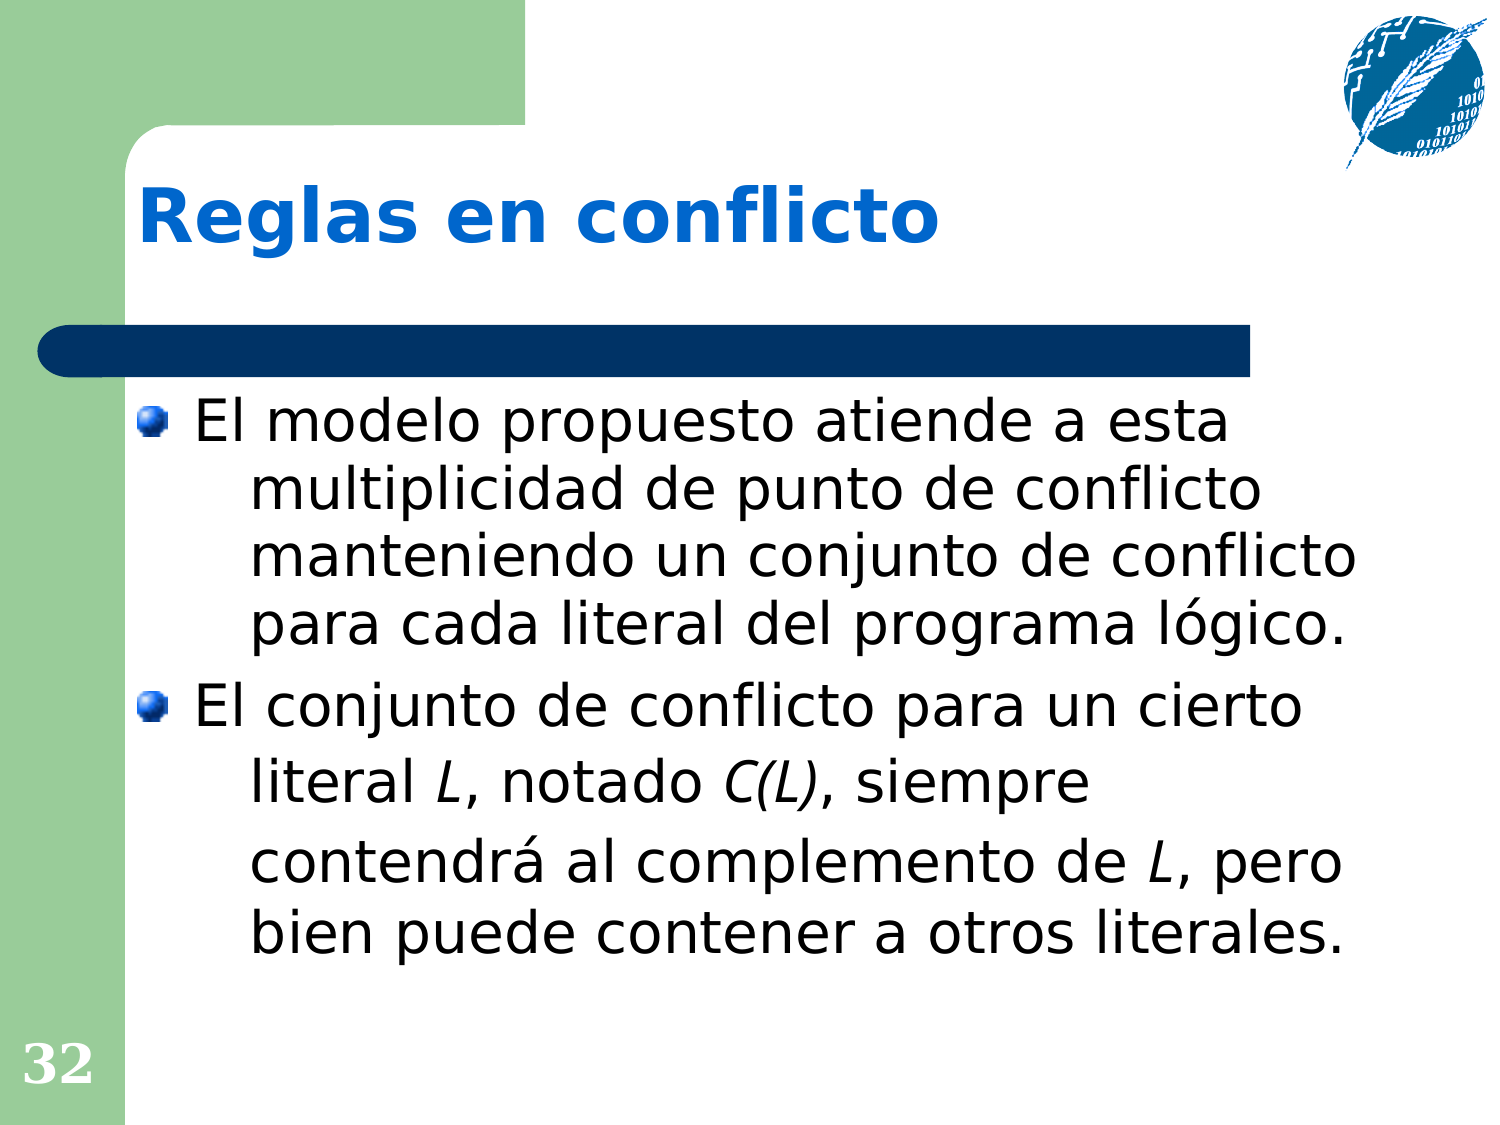

# Reglas en conflicto
El modelo propuesto atiende a esta multiplicidad de punto de conflicto manteniendo un conjunto de conflicto para cada literal del programa lógico.
El conjunto de conflicto para un cierto literal L, notado C(L), siempre contendrá al complemento de L, pero bien puede contener a otros literales.
32